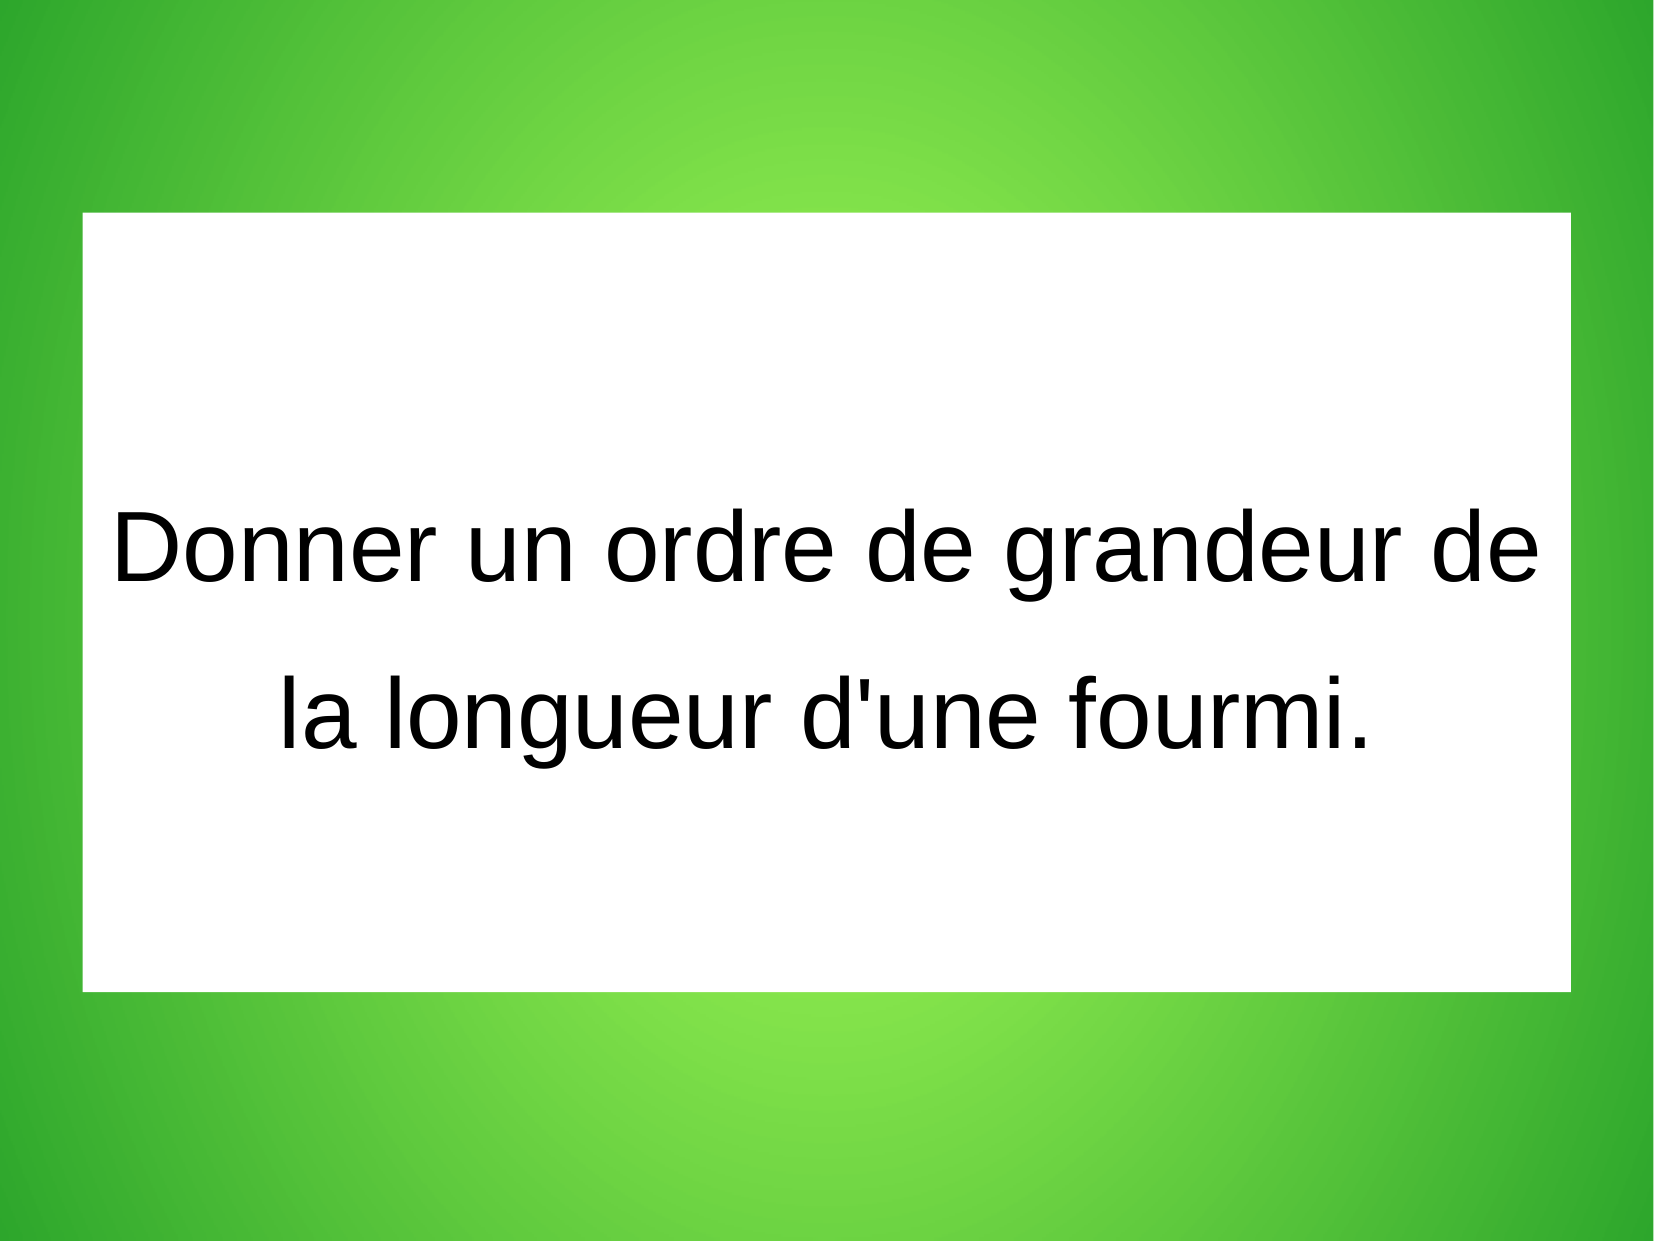

# Donner un ordre de grandeur de la longueur d'une fourmi.